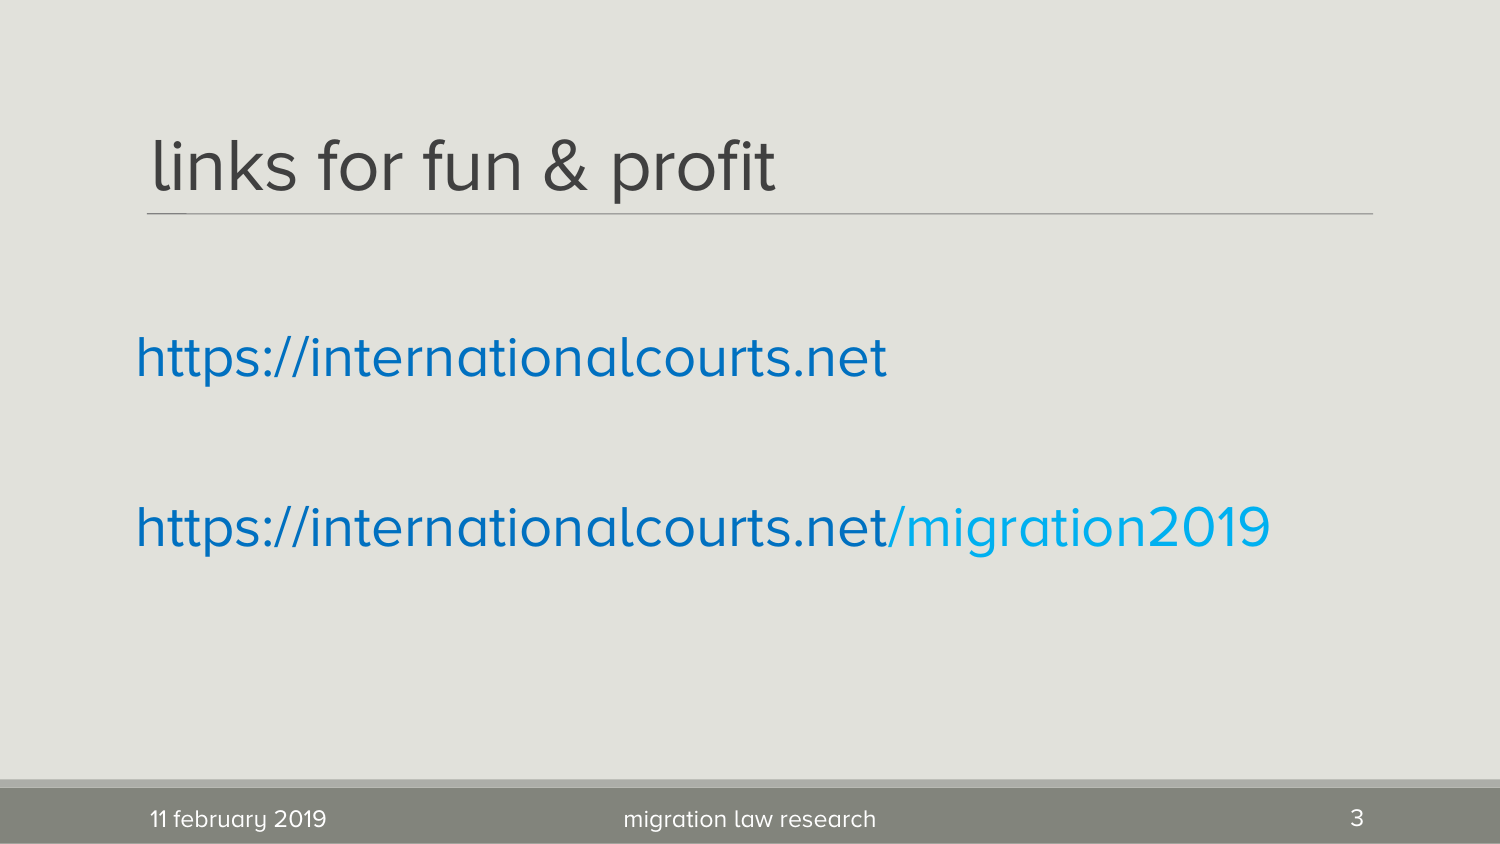

# links for fun & profit
https://internationalcourts.net
https://internationalcourts.net/migration2019
11 february 2019
migration law research